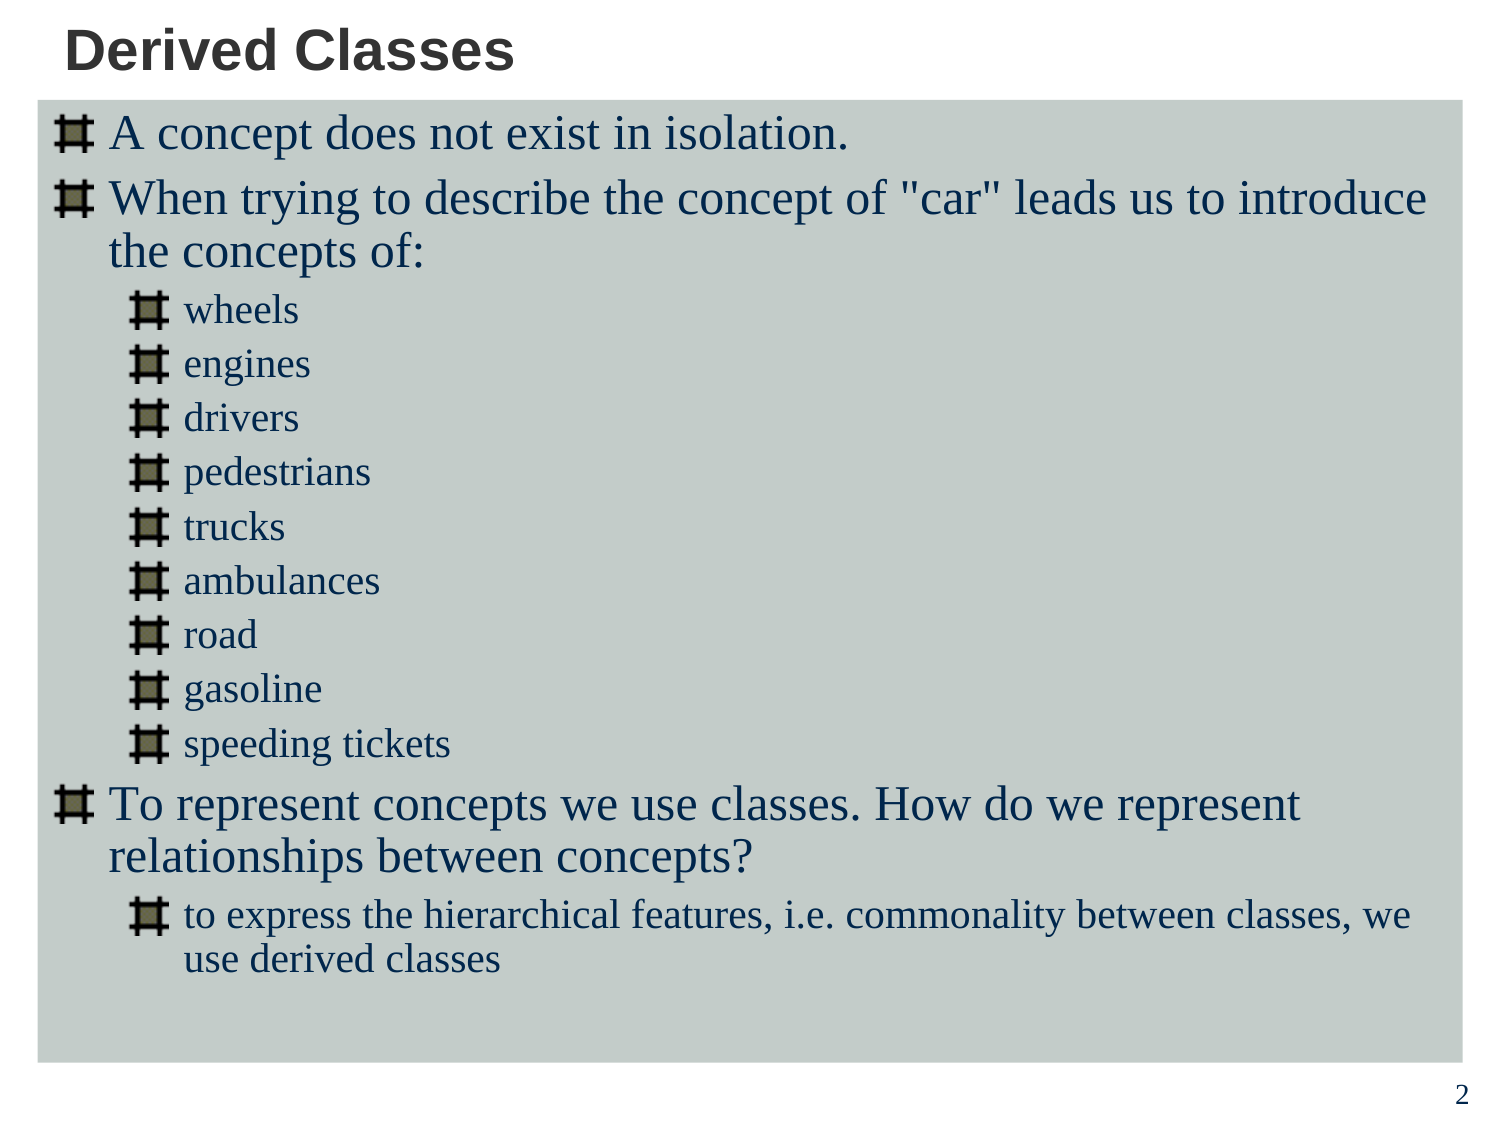

# Derived Classes
A concept does not exist in isolation.
When trying to describe the concept of "car" leads us to introduce the concepts of:
wheels
engines
drivers
pedestrians
trucks
ambulances
road
gasoline
speeding tickets
To represent concepts we use classes. How do we represent relationships between concepts?
to express the hierarchical features, i.e. commonality between classes, we use derived classes